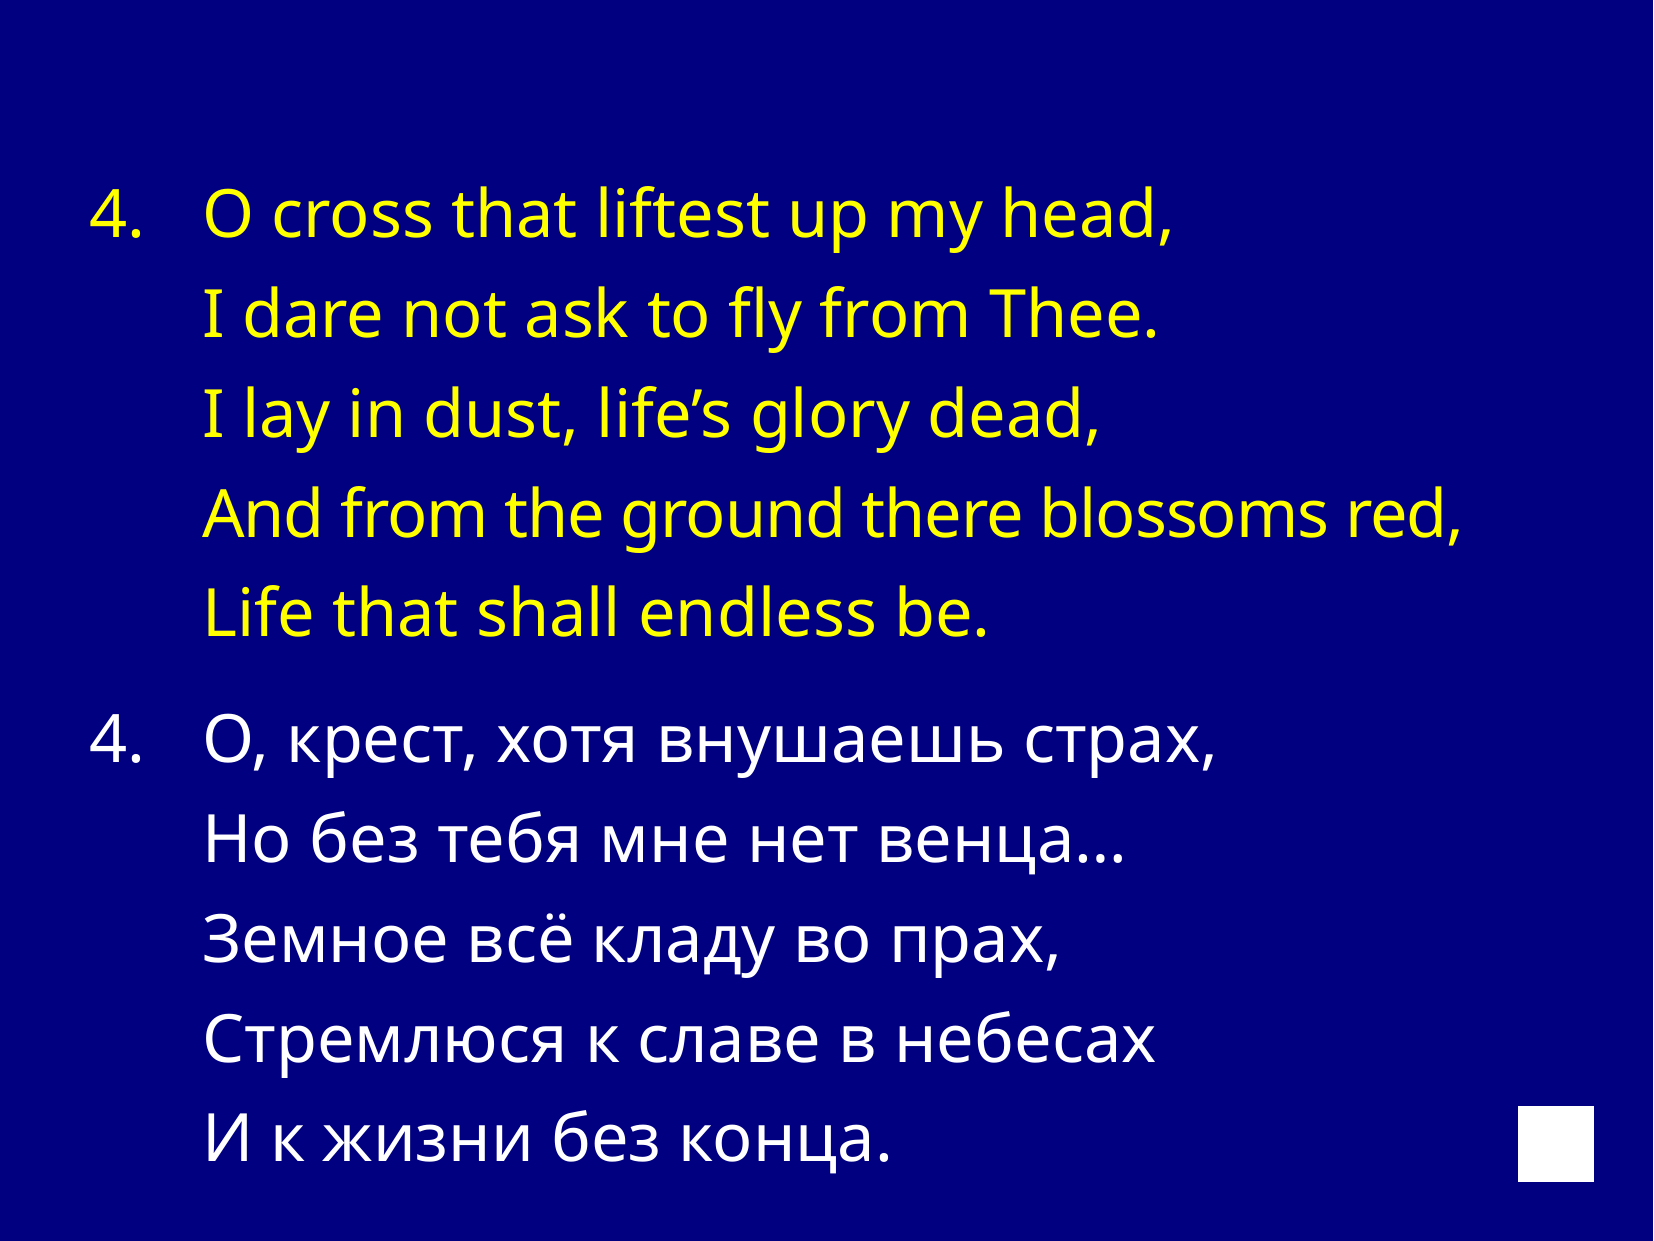

4.	O cross that liftest up my head,
	I dare not ask to fly from Thee.
	I lay in dust, life’s glory dead,
	And from the ground there blossoms red,
	Life that shall endless be.
4.	О, крест, хотя внушаешь страх,
	Но без тебя мне нет венца…
	Земное всё кладу во прах,
	Стремлюся к славе в небесах
	И к жизни без конца.